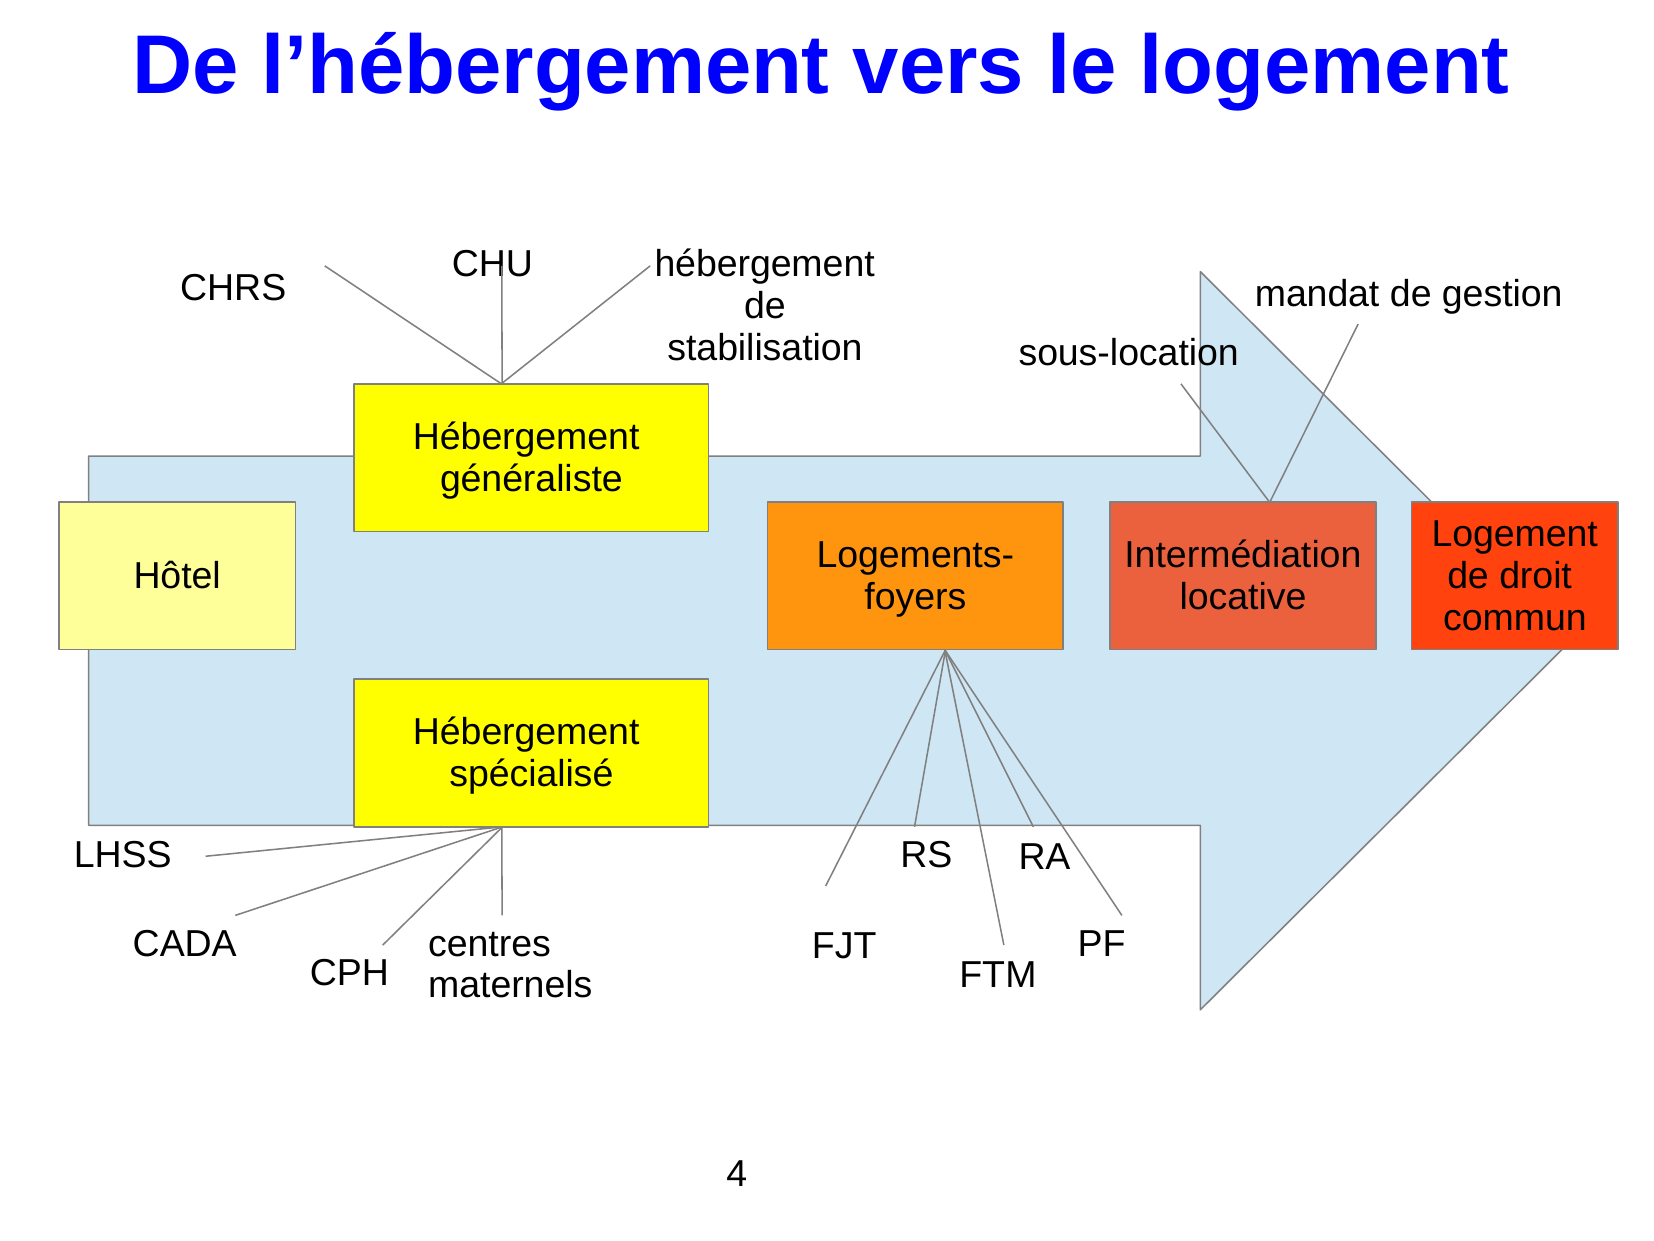

De l’hébergement vers le logement
CHU
hébergement de stabilisation
CHRS
mandat de gestion
sous-location
Hébergement
généraliste
Hôtel
Logements-
foyers
Intermédiation
locative
Logement
de droit
commun
Hébergement
spécialisé
LHSS
RS
RA
CADA
centres maternels
PF
FJT
CPH
FTM